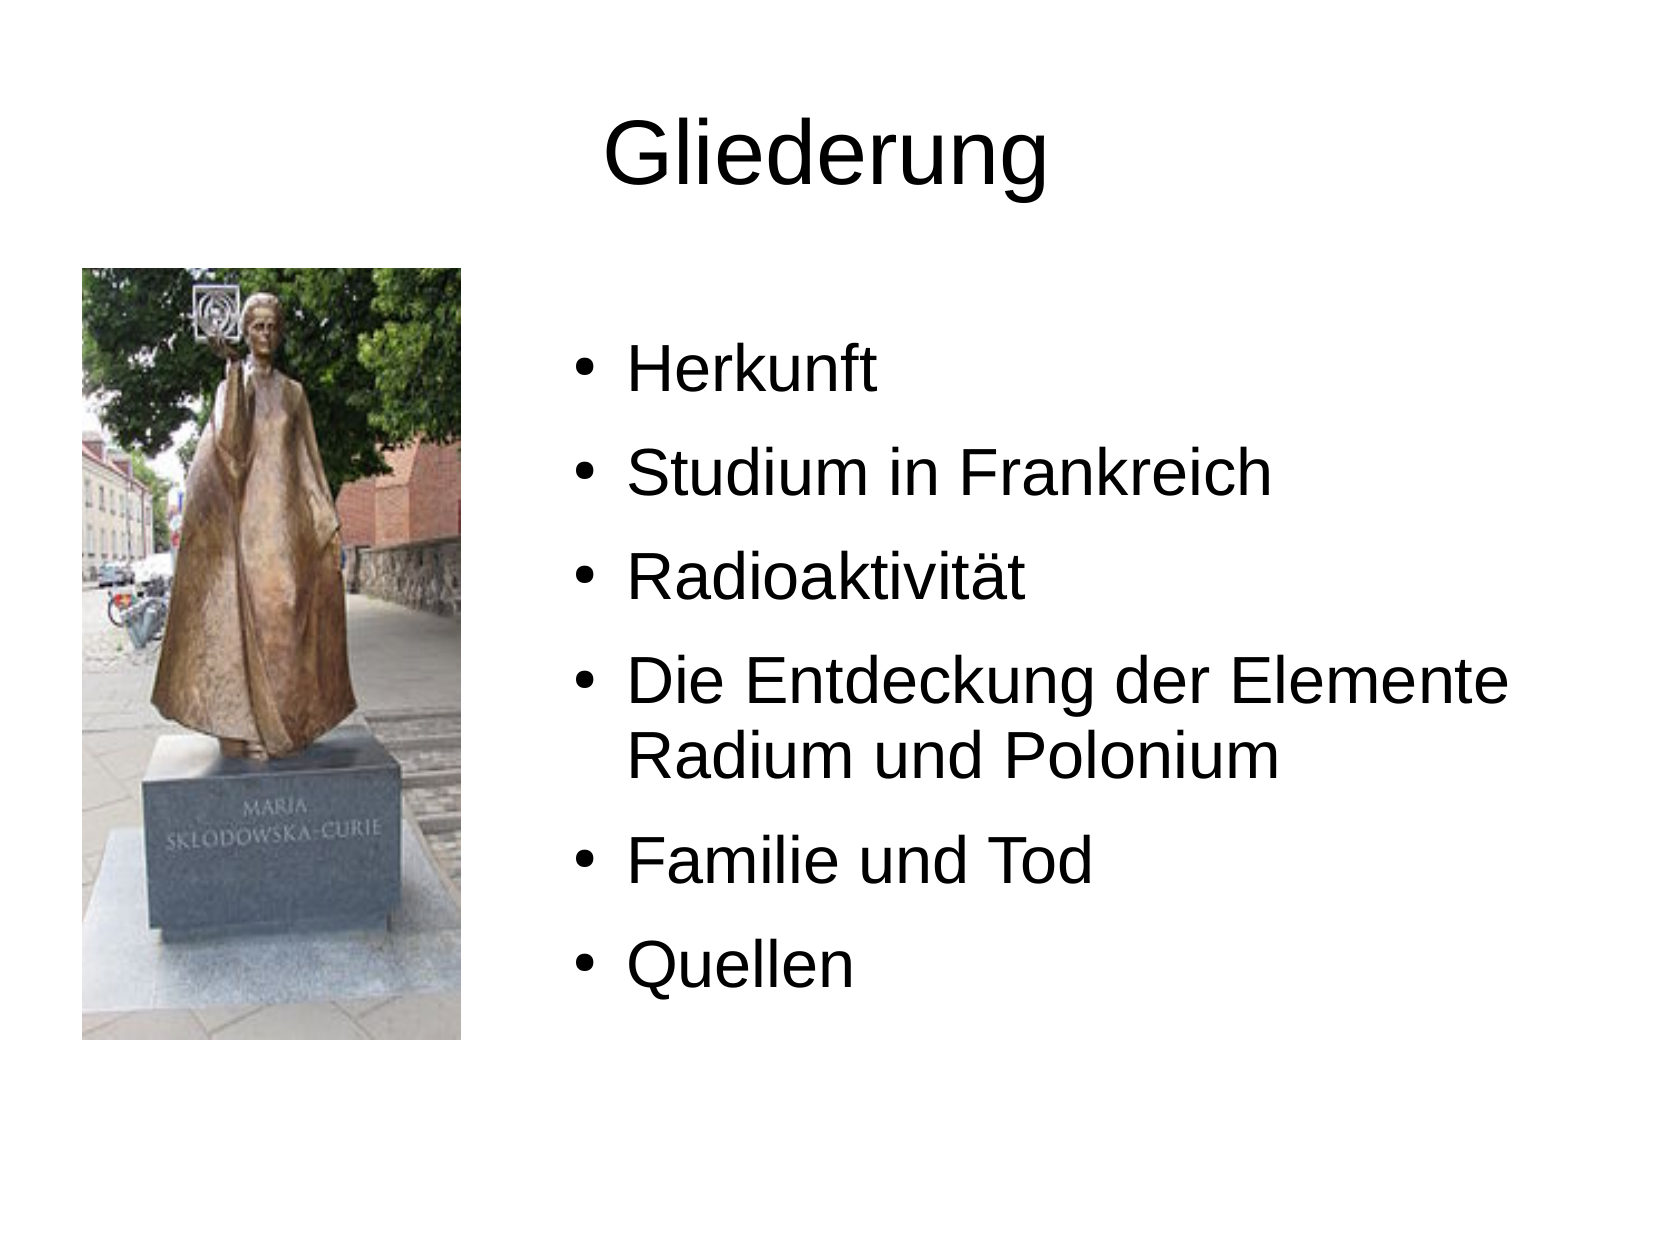

# Gliederung
Herkunft
Studium in Frankreich
Radioaktivität
Die Entdeckung der Elemente
Radium und Polonium
Familie und Tod
Quellen